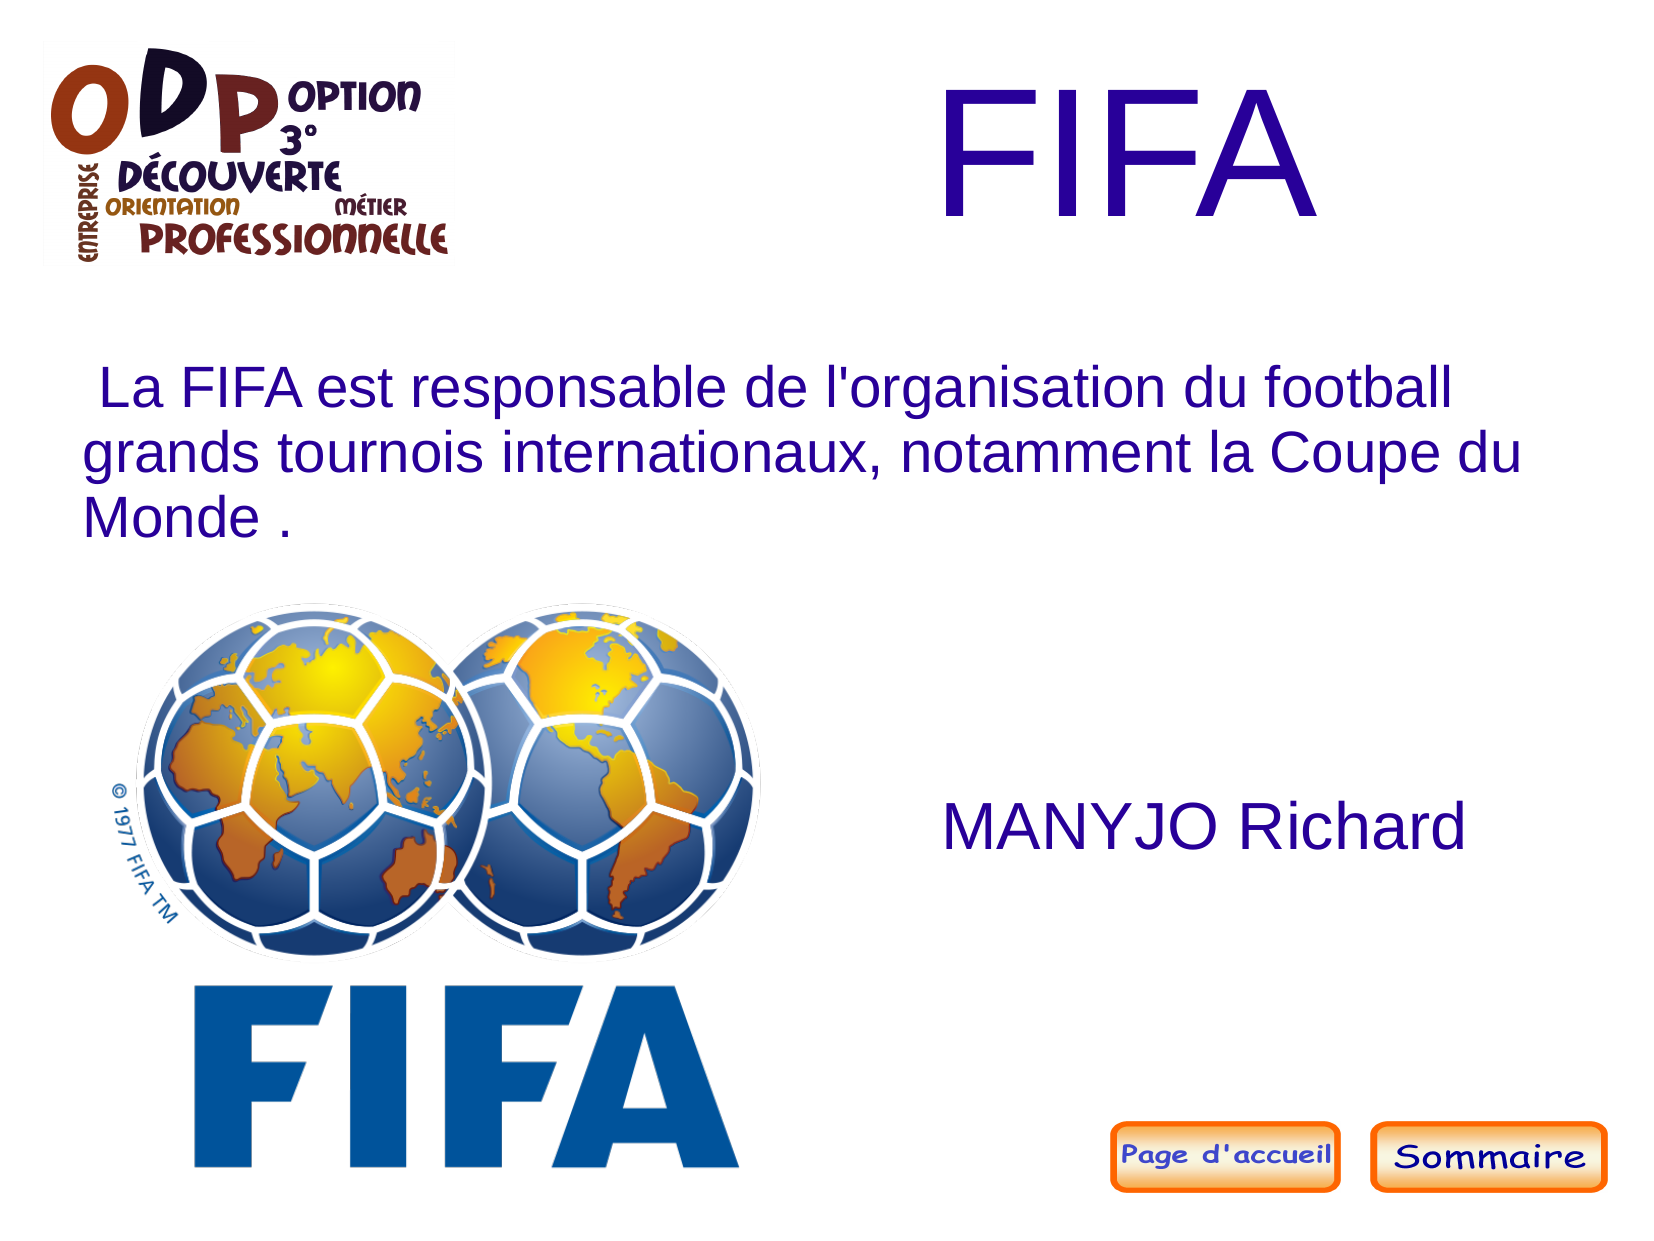

# FIFA
 La FIFA est responsable de l'organisation du football grands tournois internationaux, notamment la Coupe du Monde .
MANYJO Richard